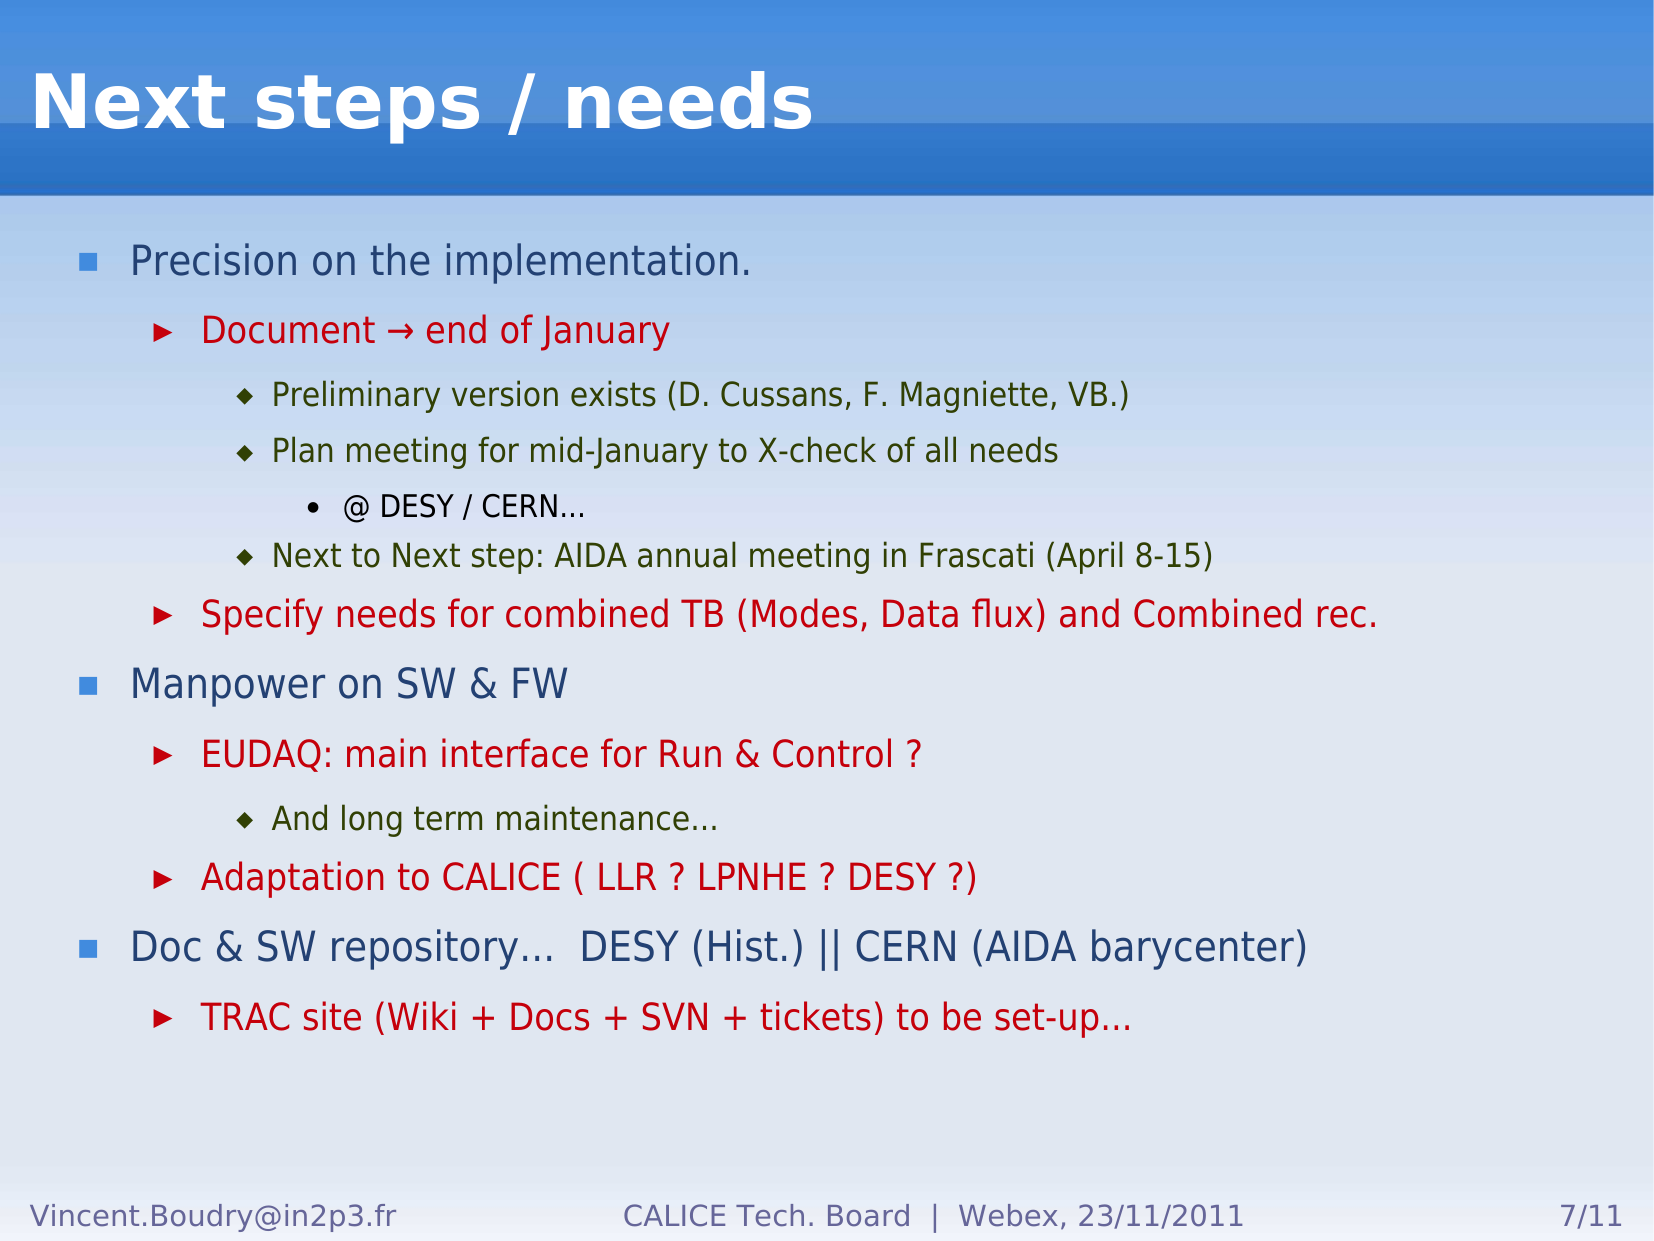

# Next steps / needs
Precision on the implementation.
Document → end of January
Preliminary version exists (D. Cussans, F. Magniette, VB.)
Plan meeting for mid-January to X-check of all needs
@ DESY / CERN...
Next to Next step: AIDA annual meeting in Frascati (April 8-15)
Specify needs for combined TB (Modes, Data flux) and Combined rec.
Manpower on SW & FW
EUDAQ: main interface for Run & Control ?
And long term maintenance...
Adaptation to CALICE ( LLR ? LPNHE ? DESY ?)
Doc & SW repository... DESY (Hist.) || CERN (AIDA barycenter)
TRAC site (Wiki + Docs + SVN + tickets) to be set-up...
Vincent.Boudry@in2p3.fr
CALICE Tech. Board | Webex, 23/11/2011
7